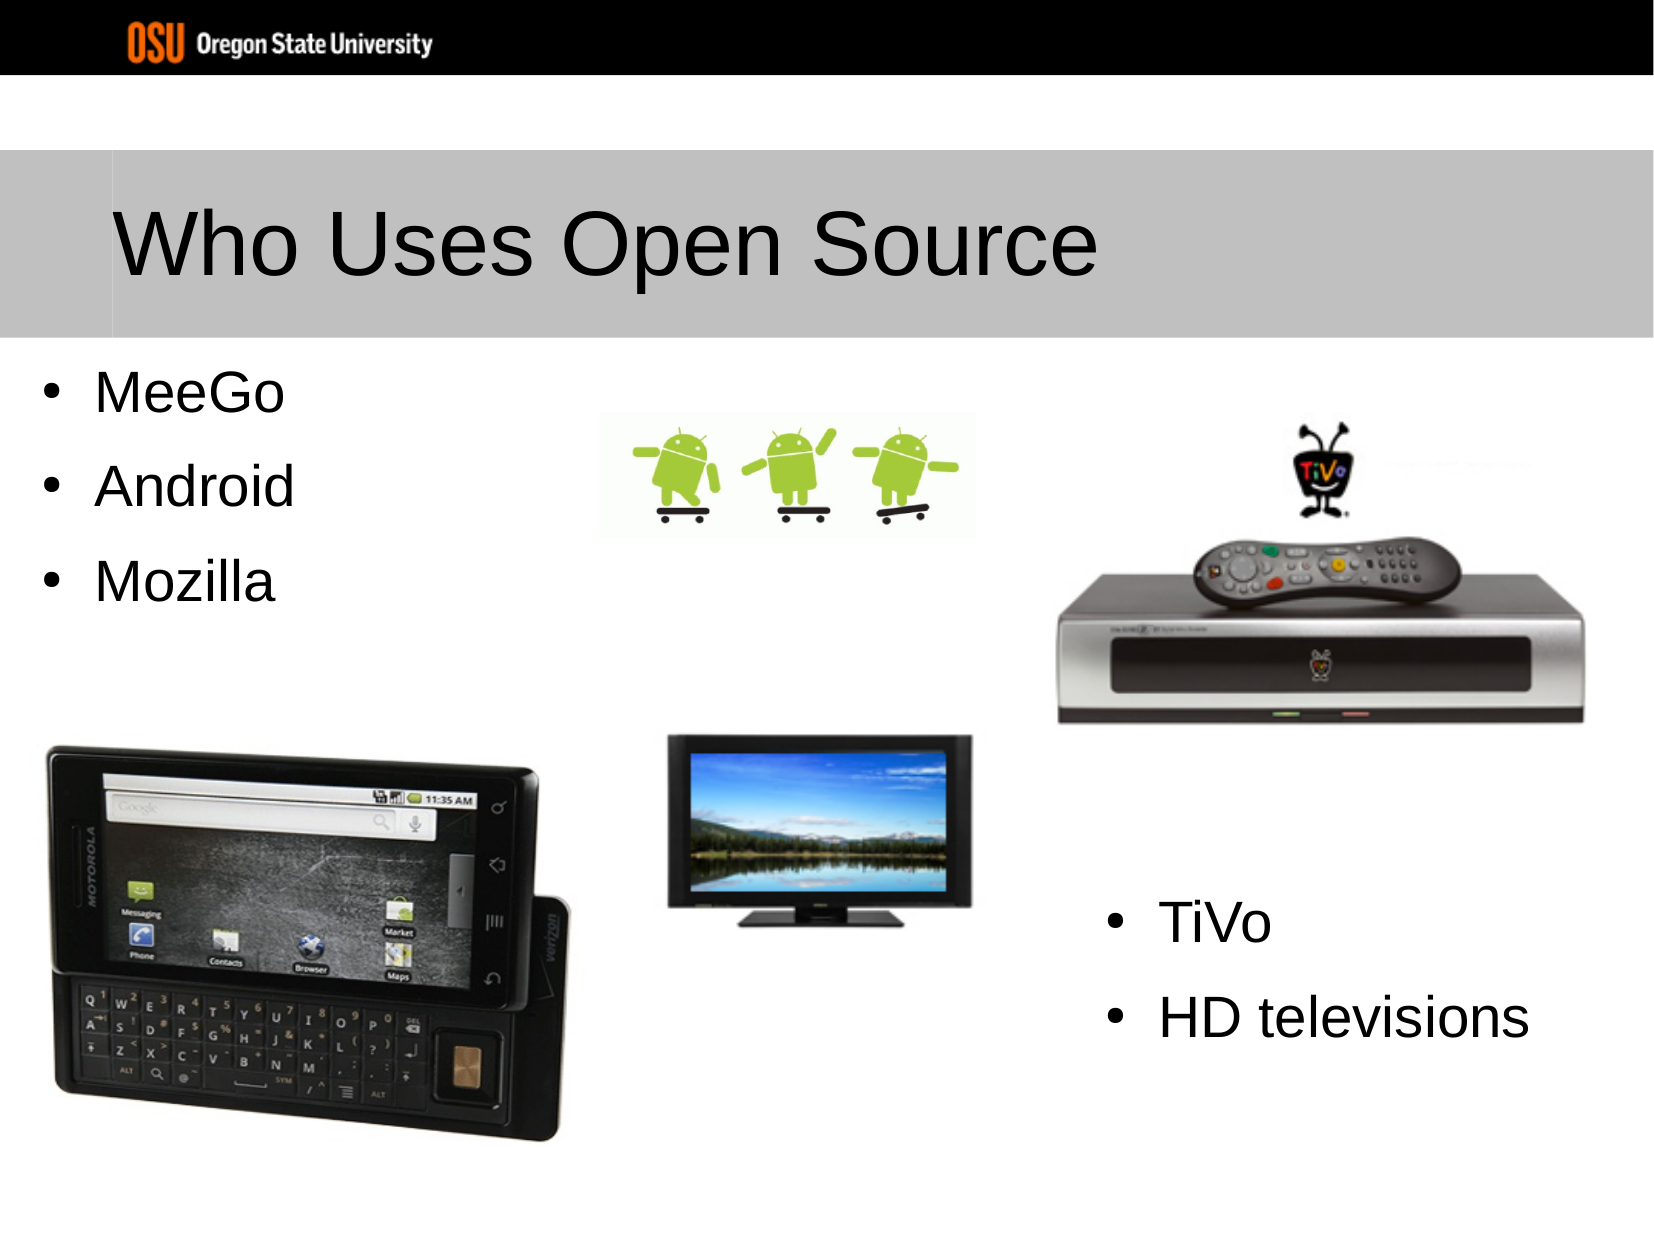

# Who Uses Open Source
MeeGo
Android
Mozilla
TiVo
HD televisions